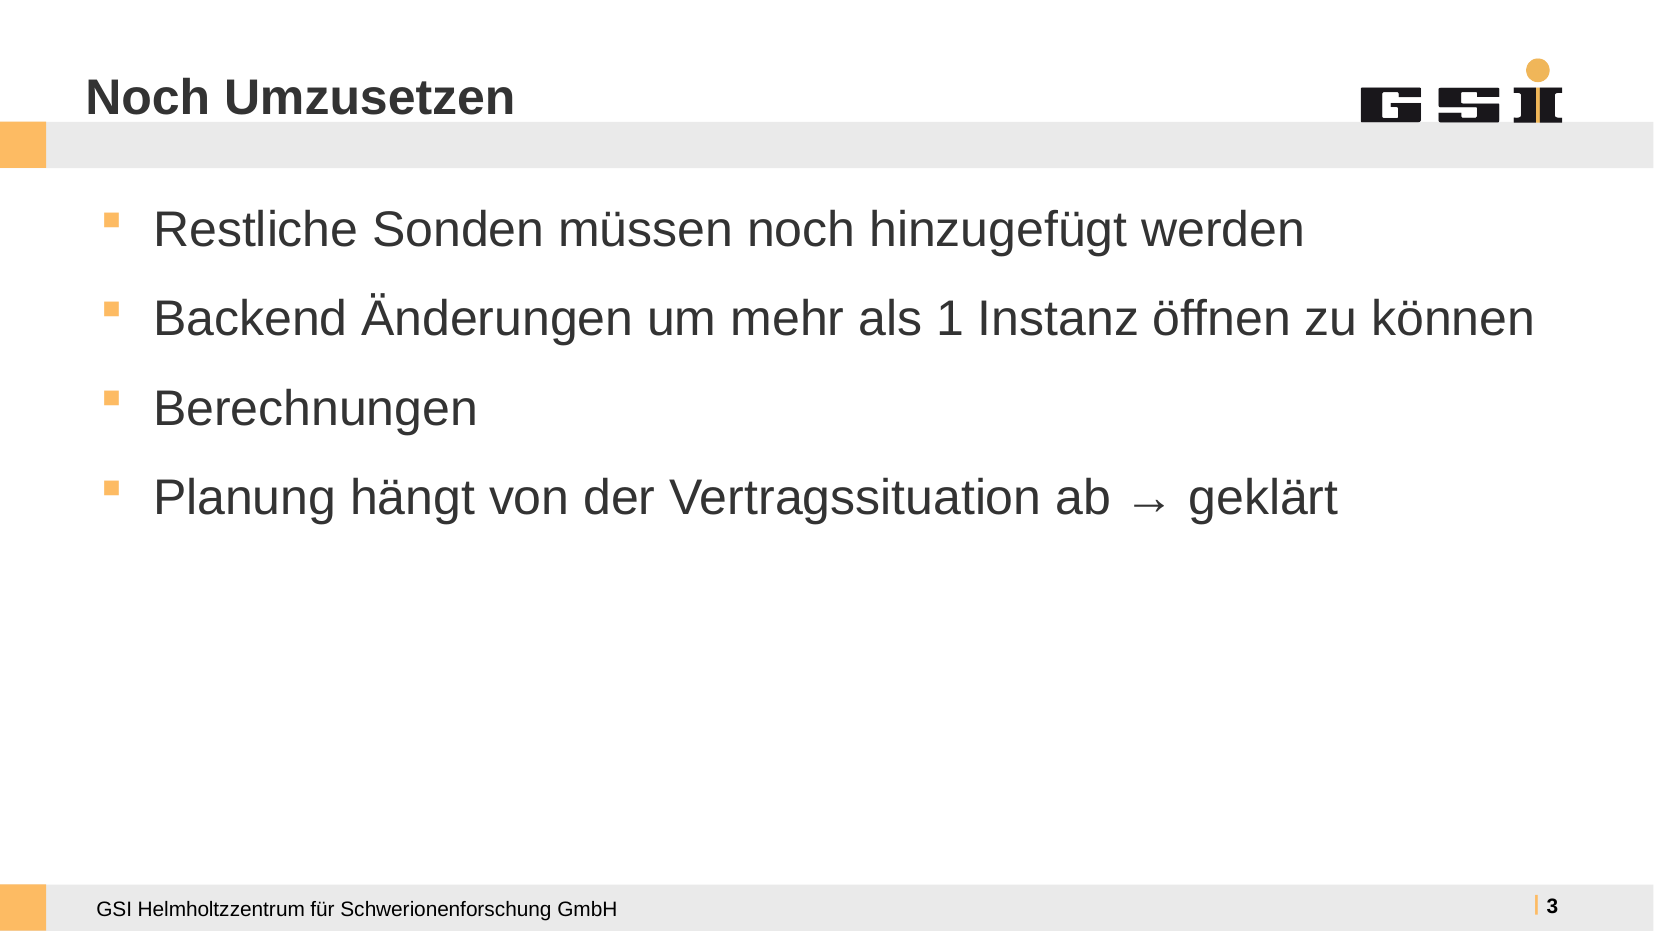

# Noch Umzusetzen
Restliche Sonden müssen noch hinzugefügt werden
Backend Änderungen um mehr als 1 Instanz öffnen zu können
Berechnungen
Planung hängt von der Vertragssituation ab → geklärt